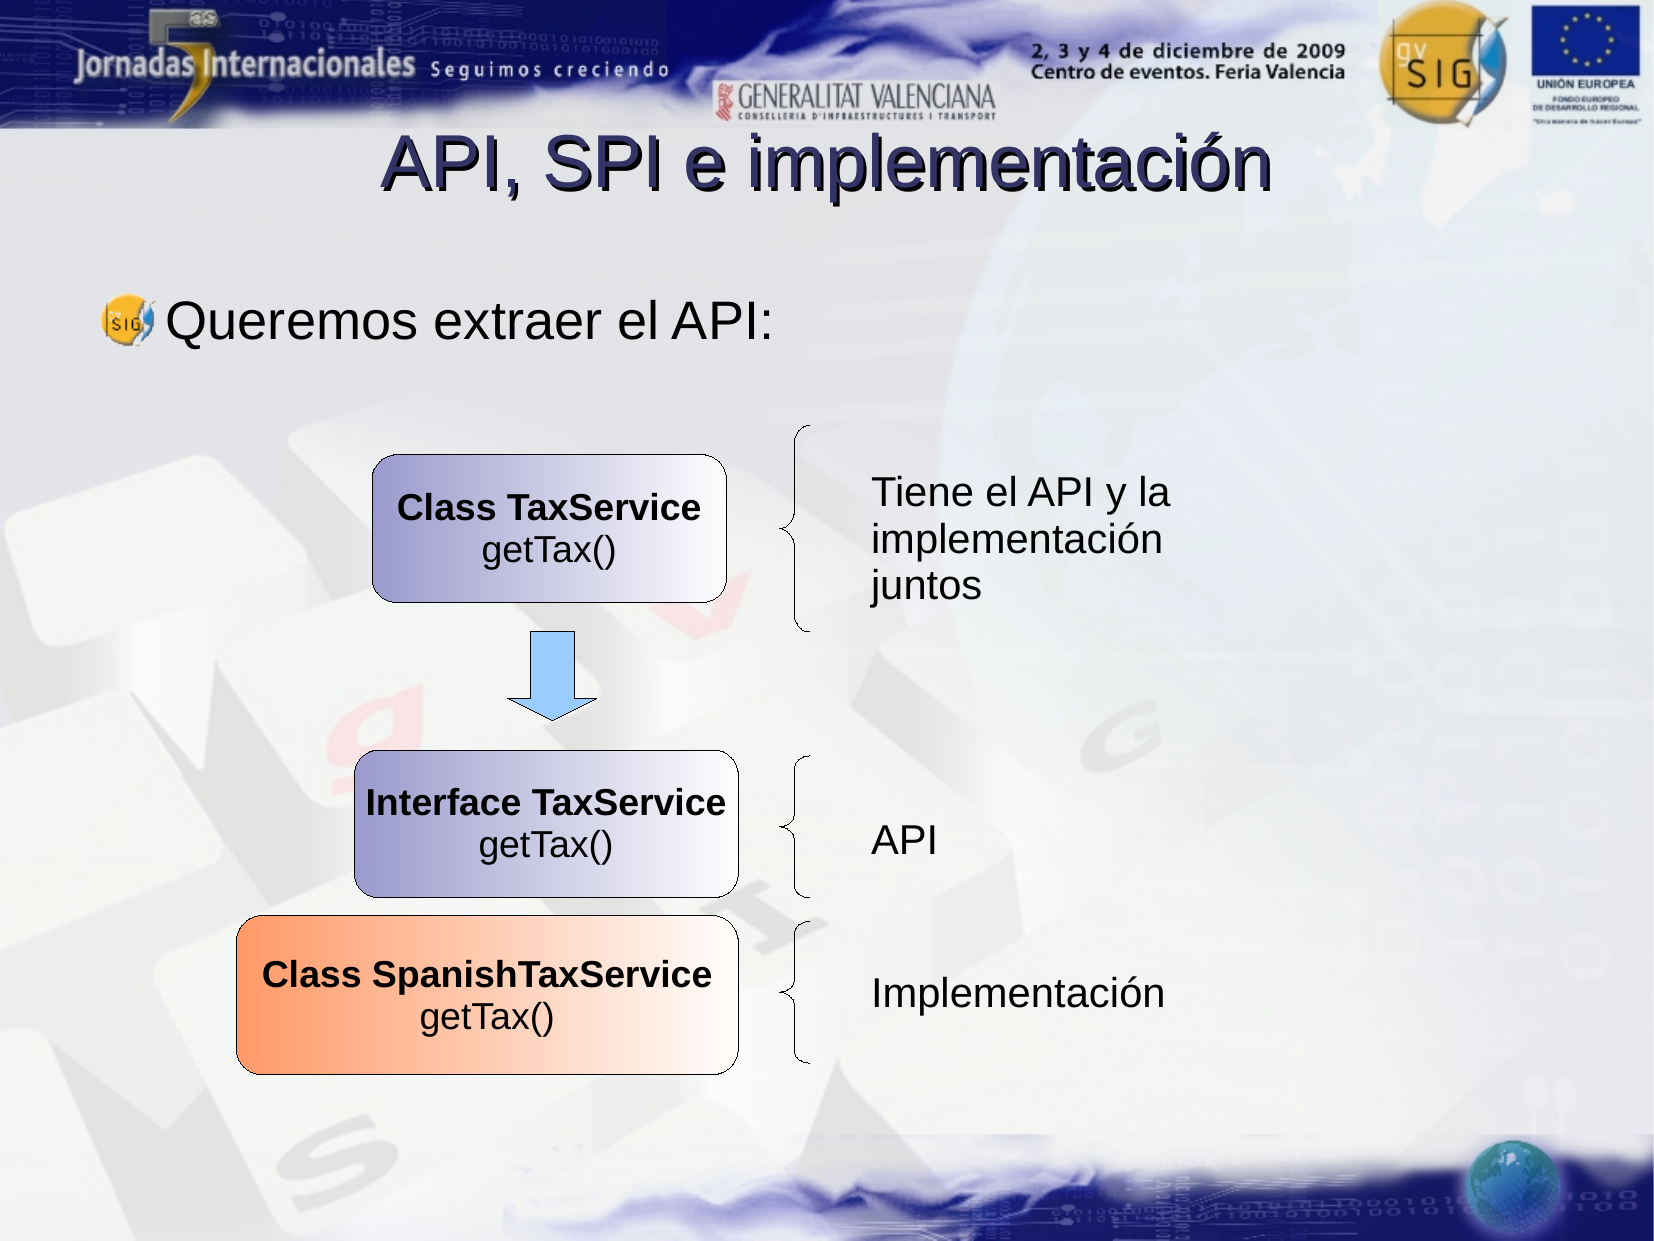

# API, SPI e implementación
Queremos extraer el API:
Class TaxService
getTax()
Tiene el API y la implementación juntos
Interface TaxService
getTax()
API
Class SpanishTaxService
getTax()
Implementación